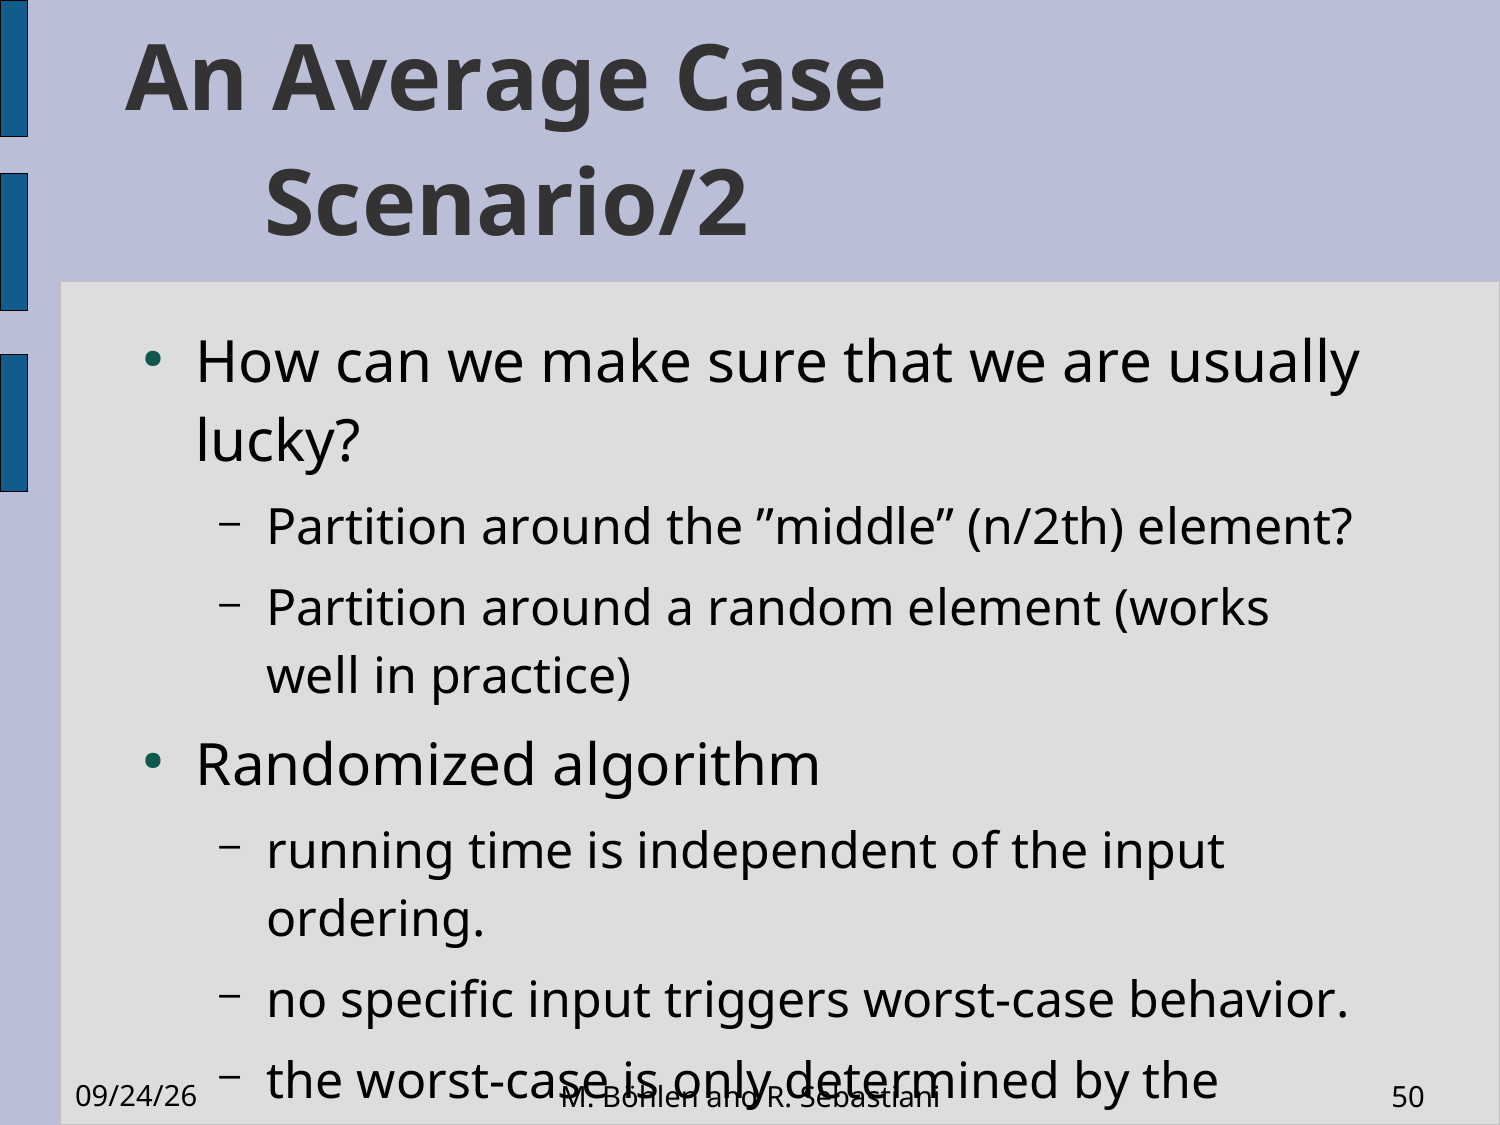

# An Average Case Scenario/2
How can we make sure that we are usually lucky?
Partition around the ”middle” (n/2th) element?
Partition around a random element (works well in practice)
Randomized algorithm
running time is independent of the input ordering.
no specific input triggers worst-case behavior.
the worst-case is only determined by the output of the random-number generator.
M. Böhlen and R. Sebastiani
50